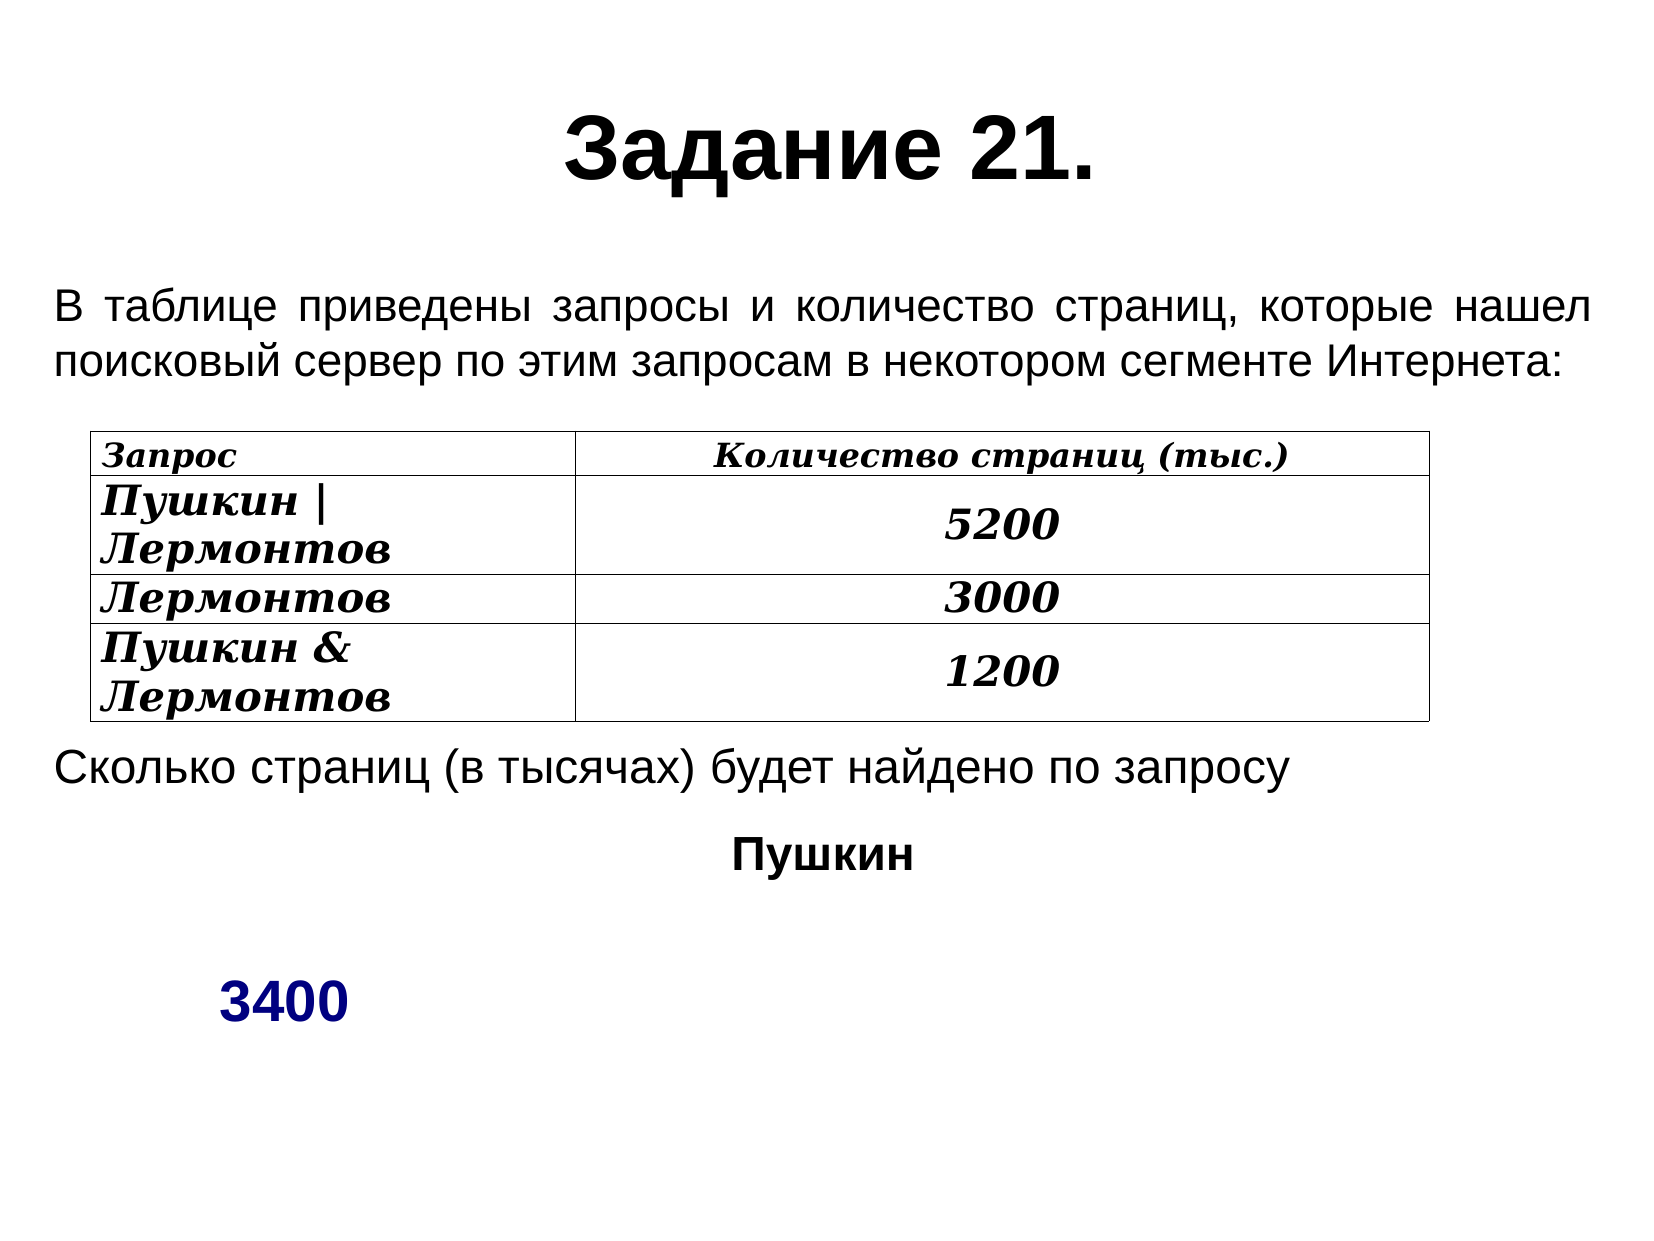

# Задание 21.
В таблице приведены запросы и количество страниц, которые нашел поисковый сервер по этим запросам в некотором сегменте Интернета:
Сколько страниц (в тысячах) будет найдено по запросу
Пушкин
 	 3400
| Запрос | Количество страниц (тыс.) |
| --- | --- |
| Пушкин | Лермонтов | 5200 |
| Лермонтов | 3000 |
| Пушкин & Лермонтов | 1200 |